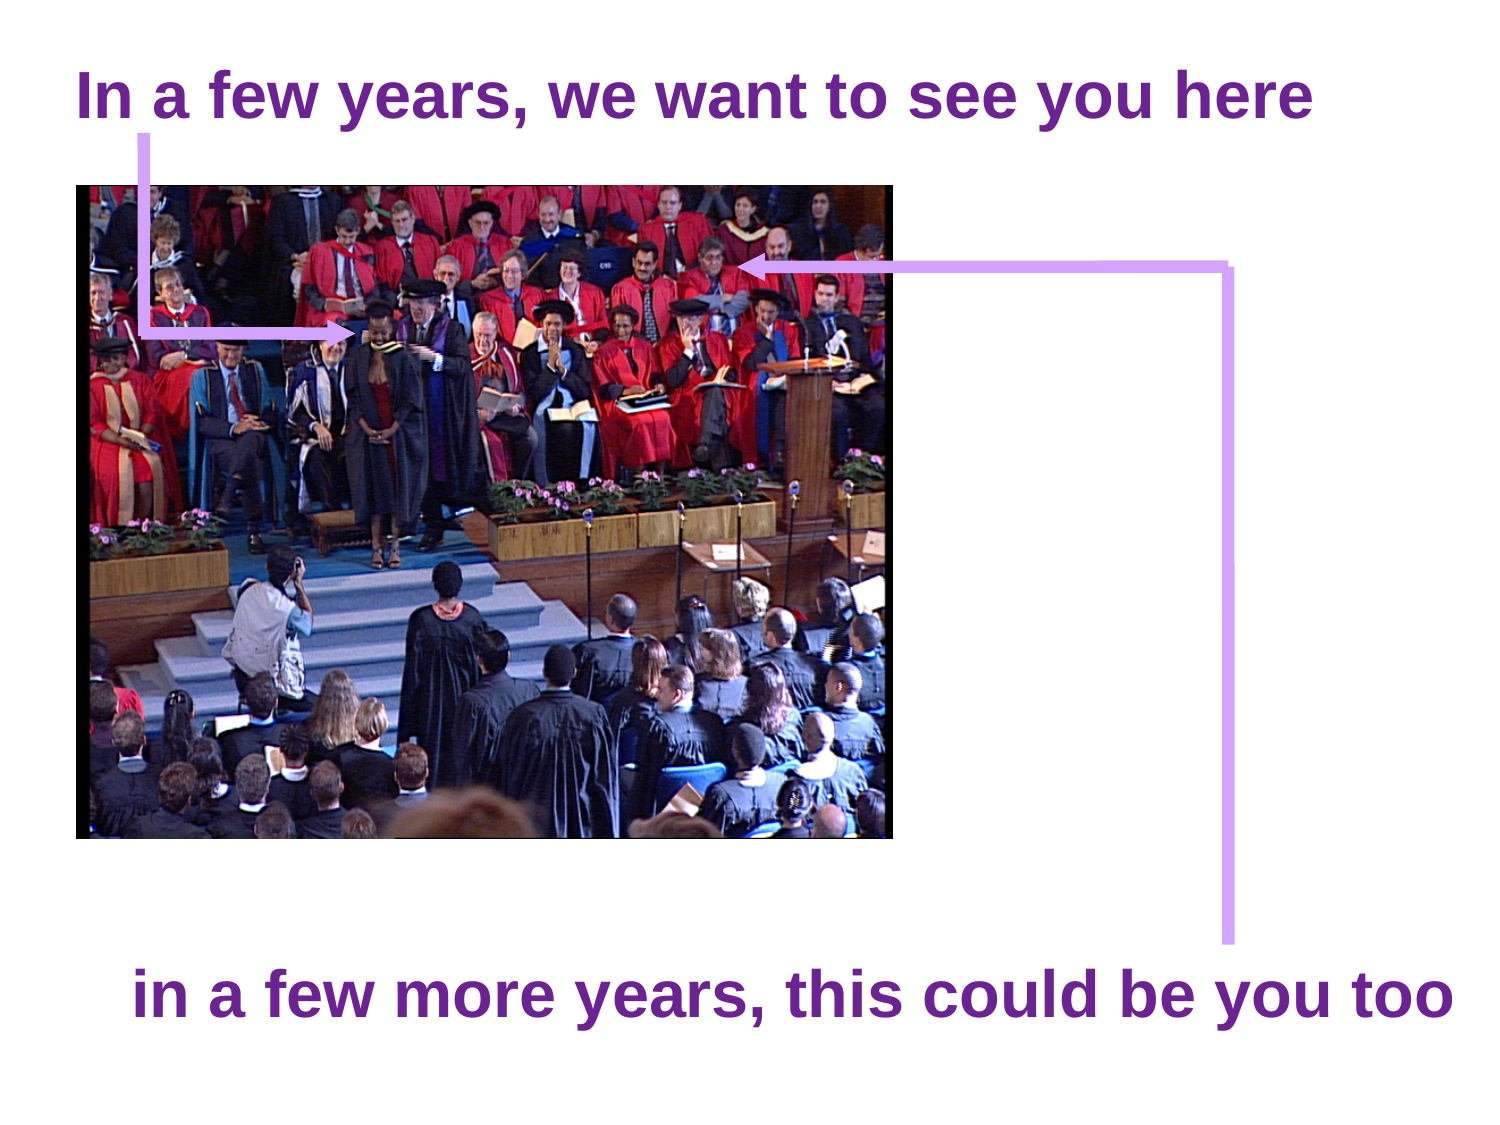

# In a few years, we want to see you here
in a few more years, this could be you too